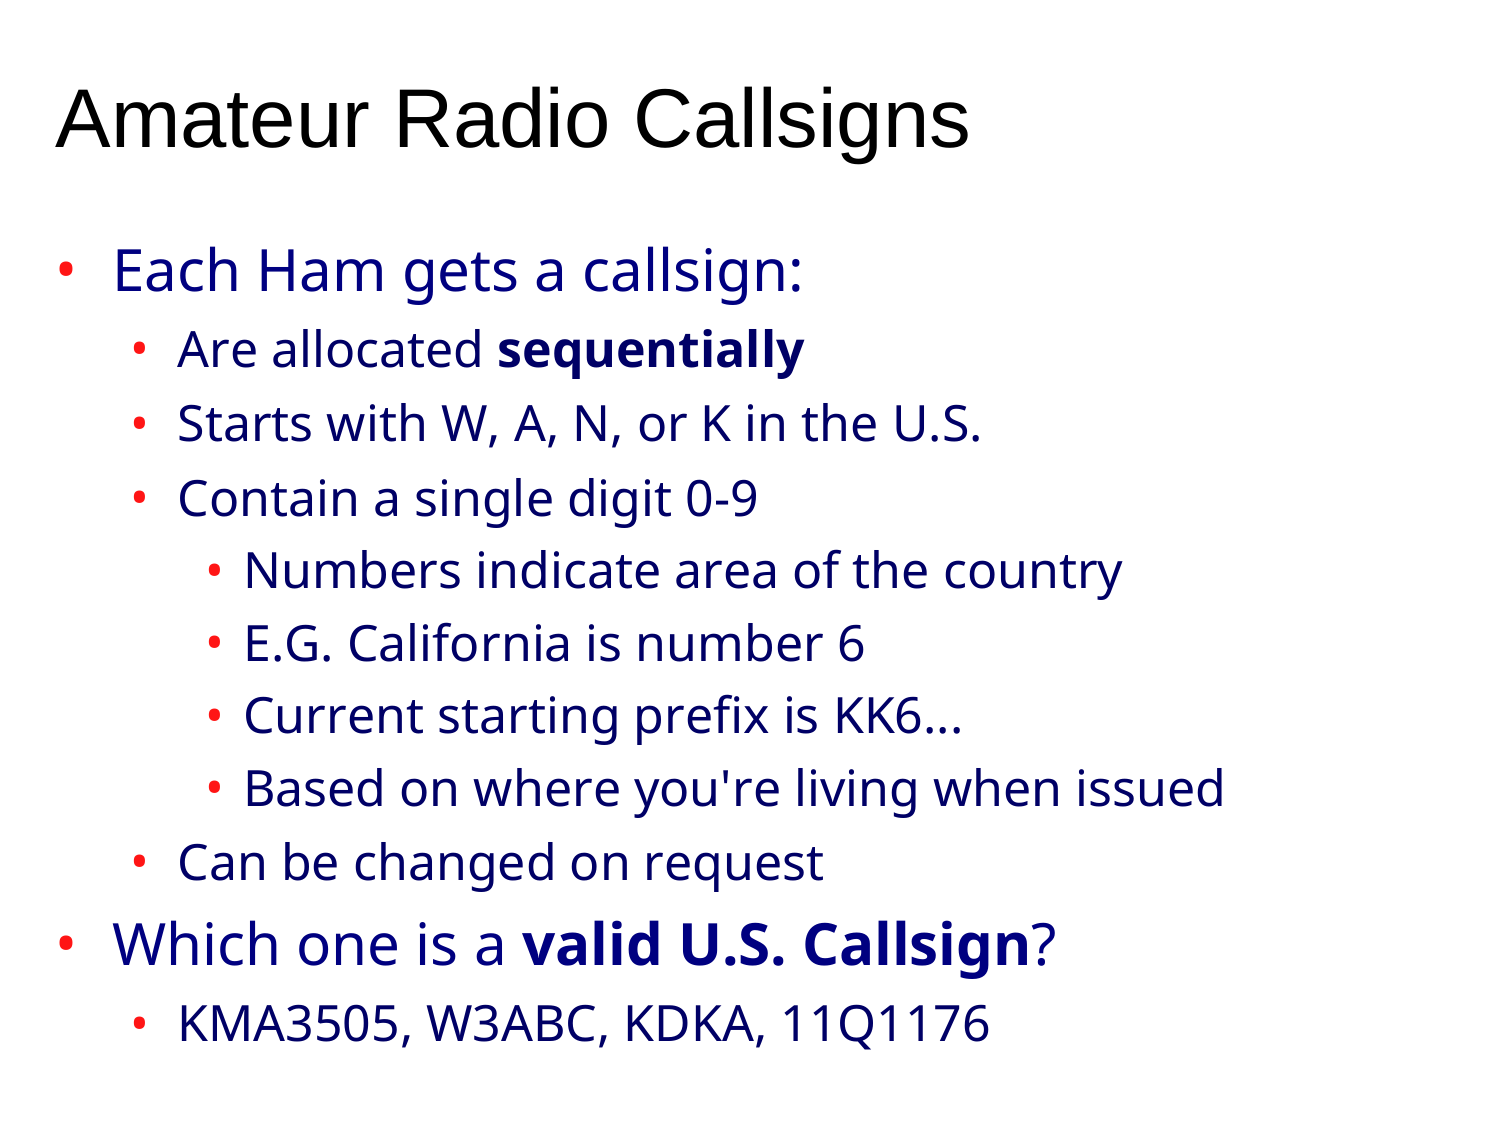

# Amateur Radio Callsigns
Each Ham gets a callsign:
Are allocated sequentially
Starts with W, A, N, or K in the U.S.
Contain a single digit 0-9
Numbers indicate area of the country
E.G. California is number 6
Current starting prefix is KK6...
Based on where you're living when issued
Can be changed on request
Which one is a valid U.S. Callsign?
KMA3505, W3ABC, KDKA, 11Q1176